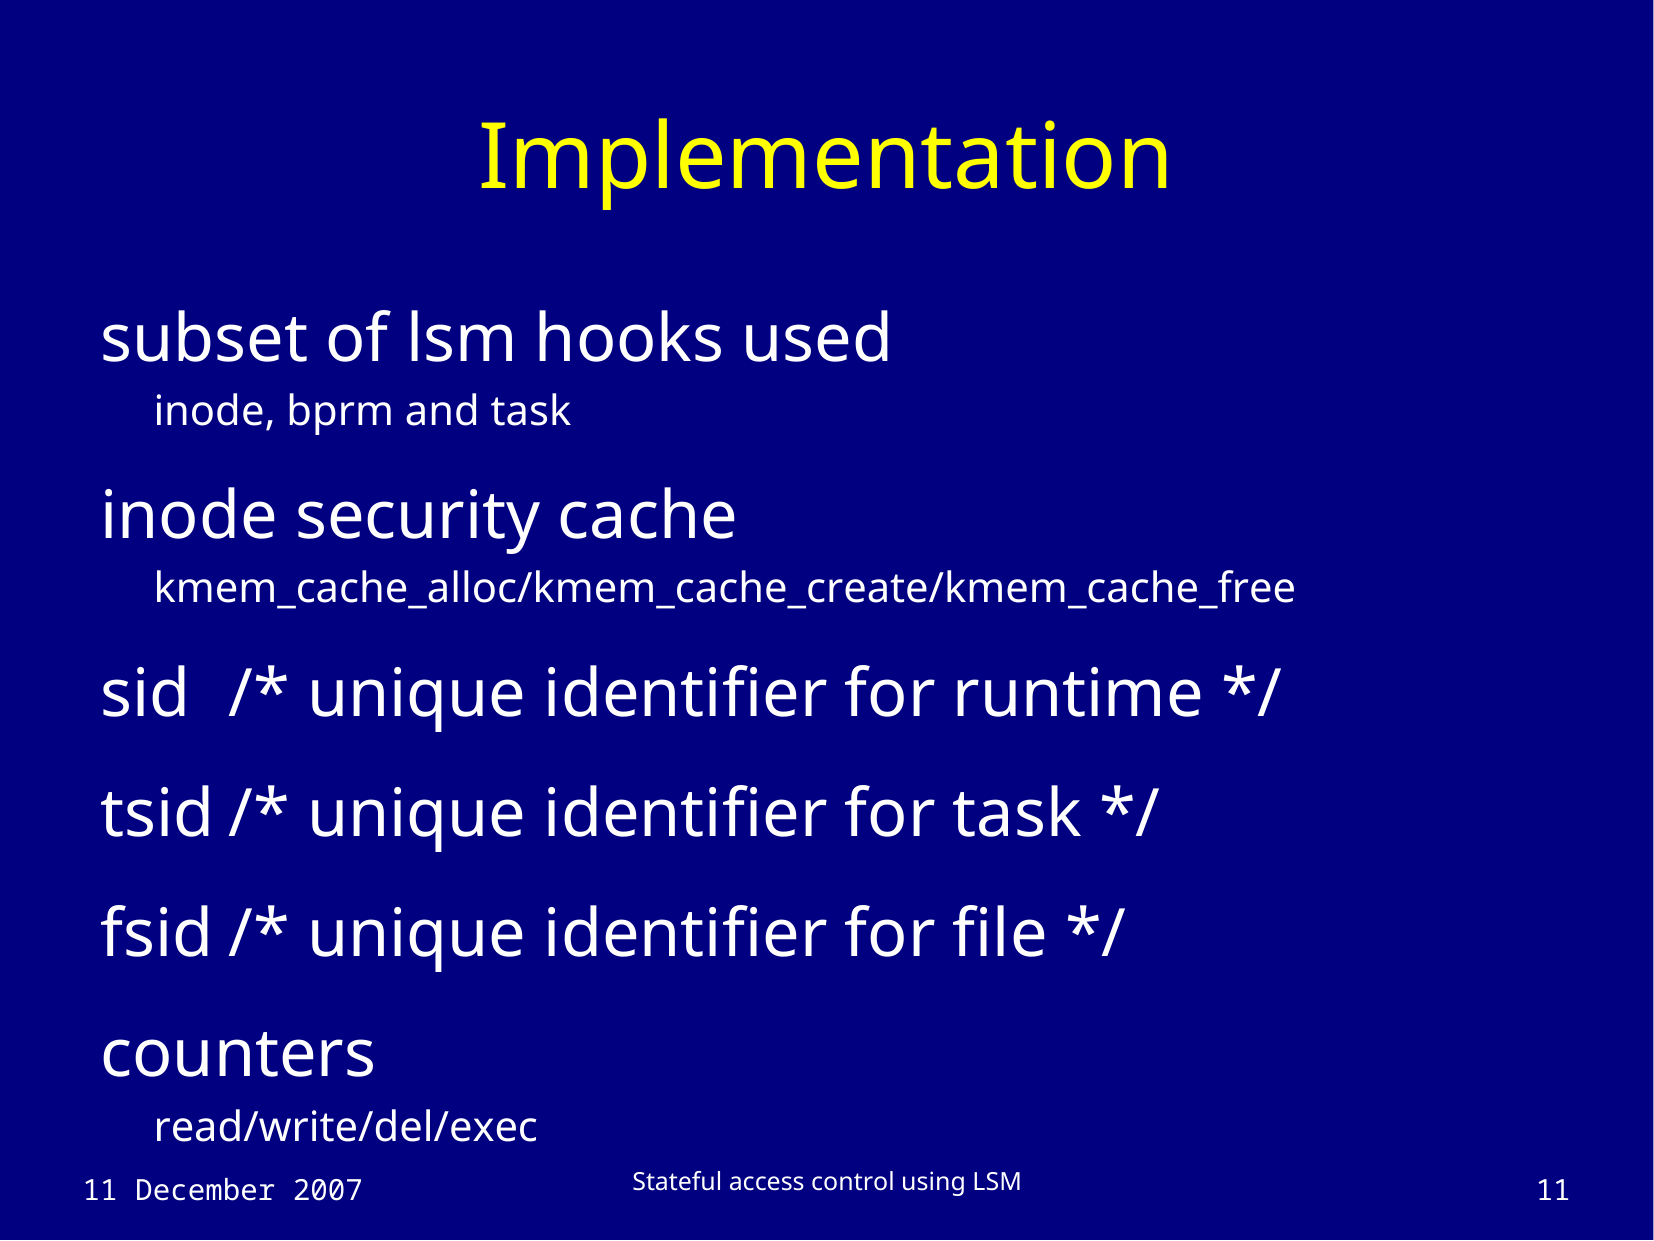

# Implementation
subset of lsm hooks used
inode, bprm and task
inode security cache
kmem_cache_alloc/kmem_cache_create/kmem_cache_free
sid	/* unique identifier for runtime */
tsid	/* unique identifier for task */
fsid	/* unique identifier for file */
counters
read/write/del/exec
11 December 2007
Stateful access control using LSM
11